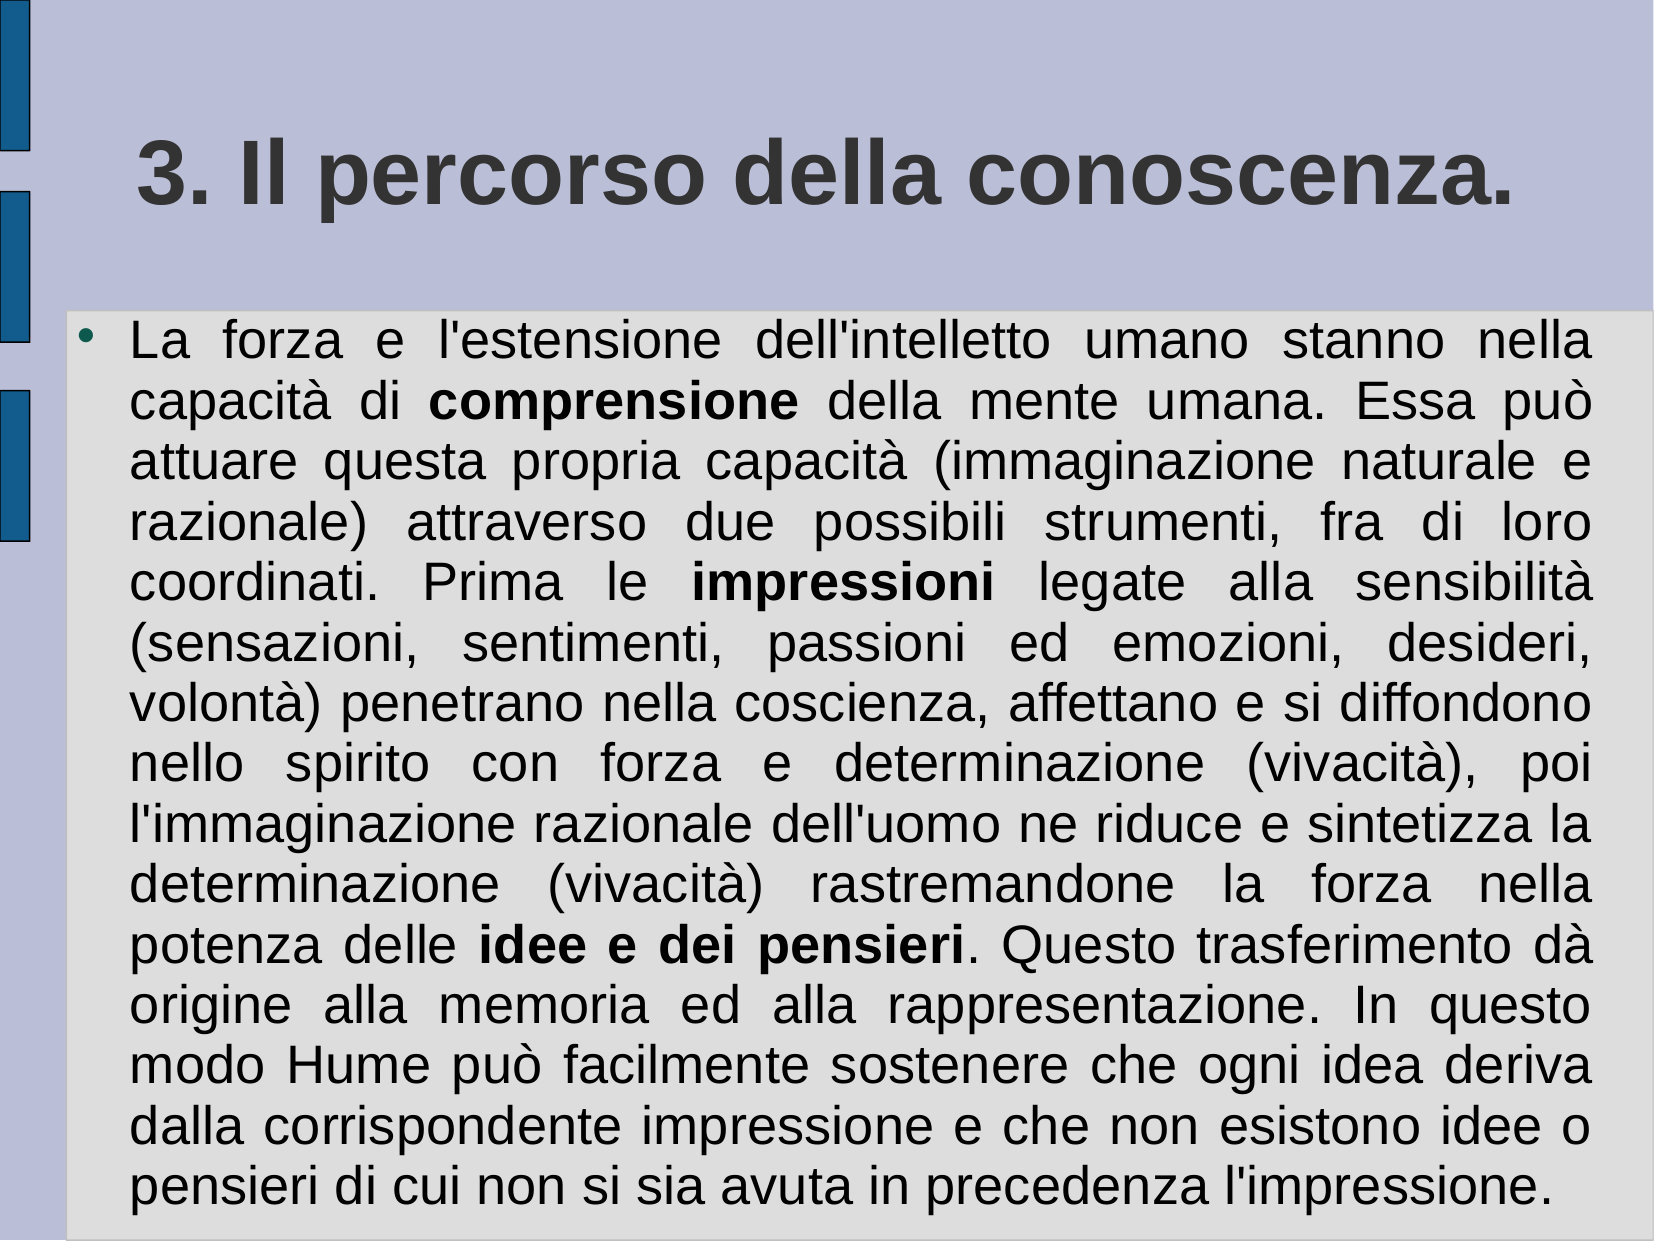

# 3. Il percorso della conoscenza.
La forza e l'estensione dell'intelletto umano stanno nella capacità di comprensione della mente umana. Essa può attuare questa propria capacità (immaginazione naturale e razionale) attraverso due possibili strumenti, fra di loro coordinati. Prima le impressioni legate alla sensibilità (sensazioni, sentimenti, passioni ed emozioni, desideri, volontà) penetrano nella coscienza, affettano e si diffondono nello spirito con forza e determinazione (vivacità), poi l'immaginazione razionale dell'uomo ne riduce e sintetizza la determinazione (vivacità) rastremandone la forza nella potenza delle idee e dei pensieri. Questo trasferimento dà origine alla memoria ed alla rappresentazione. In questo modo Hume può facilmente sostenere che ogni idea deriva dalla corrispondente impressione e che non esistono idee o pensieri di cui non si sia avuta in precedenza l'impressione.